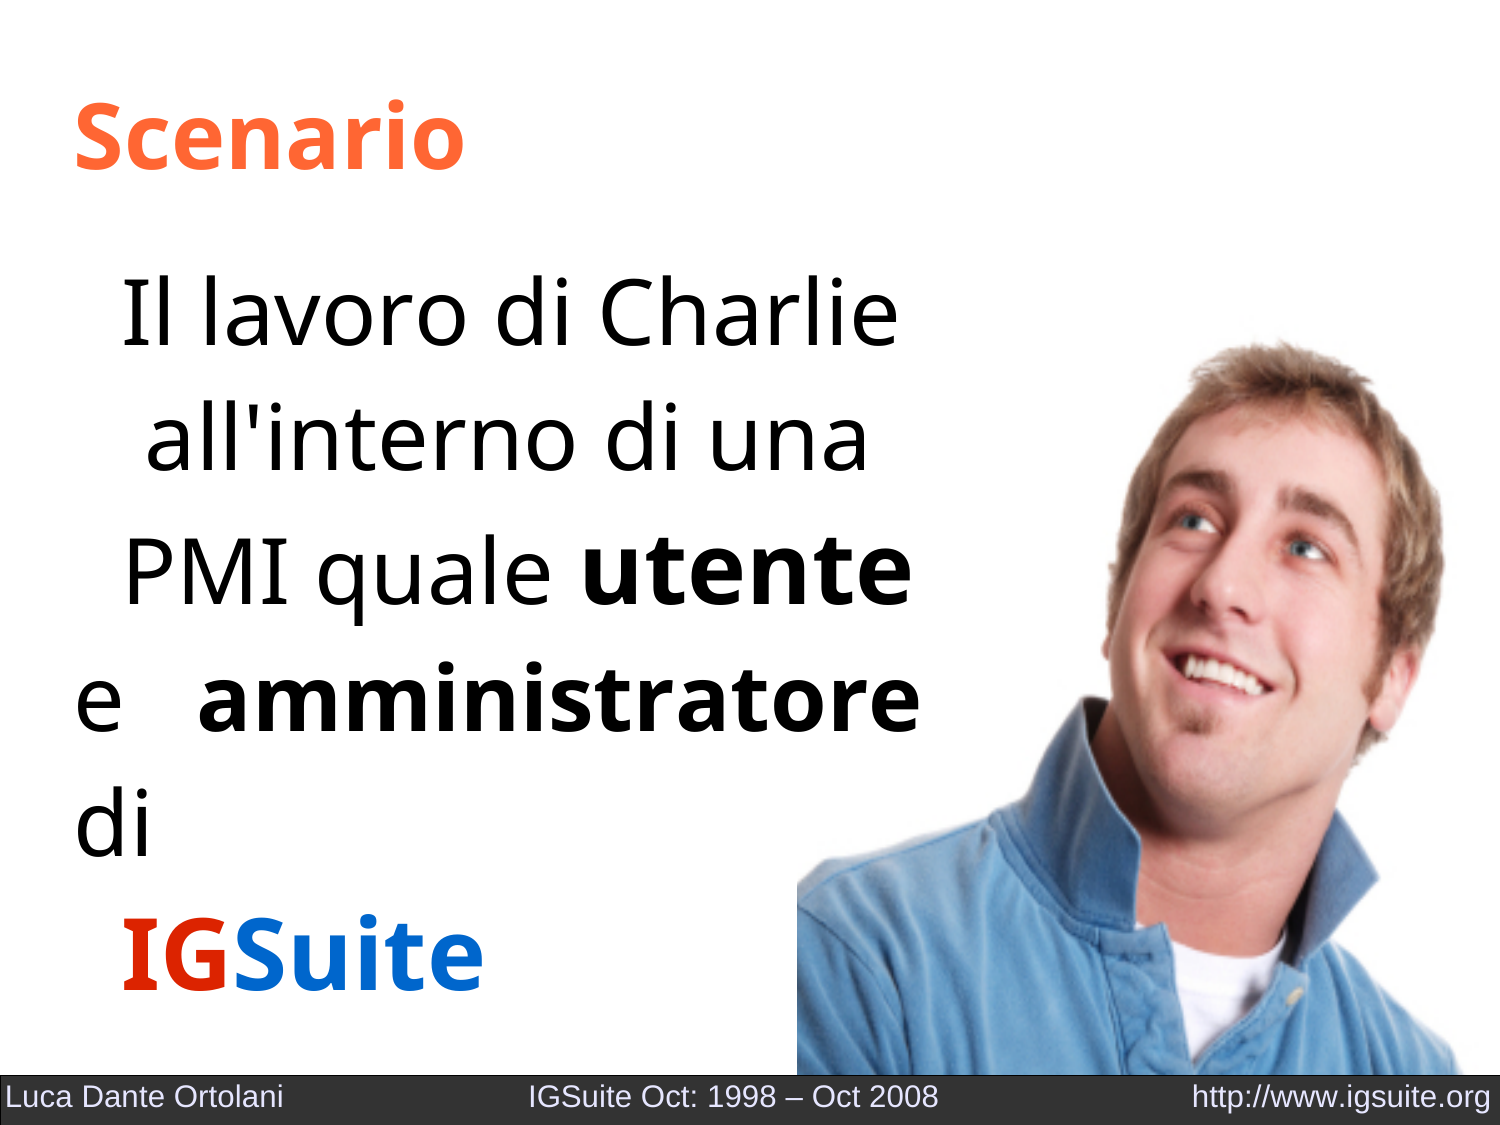

Scenario
 Il lavoro di Charlie all'interno di una
 PMI quale utente e amministratore di
 IGSuite
Luca Dante Ortolani IGSuite Oct: 1998 – Oct 2008 http://www.igsuite.org